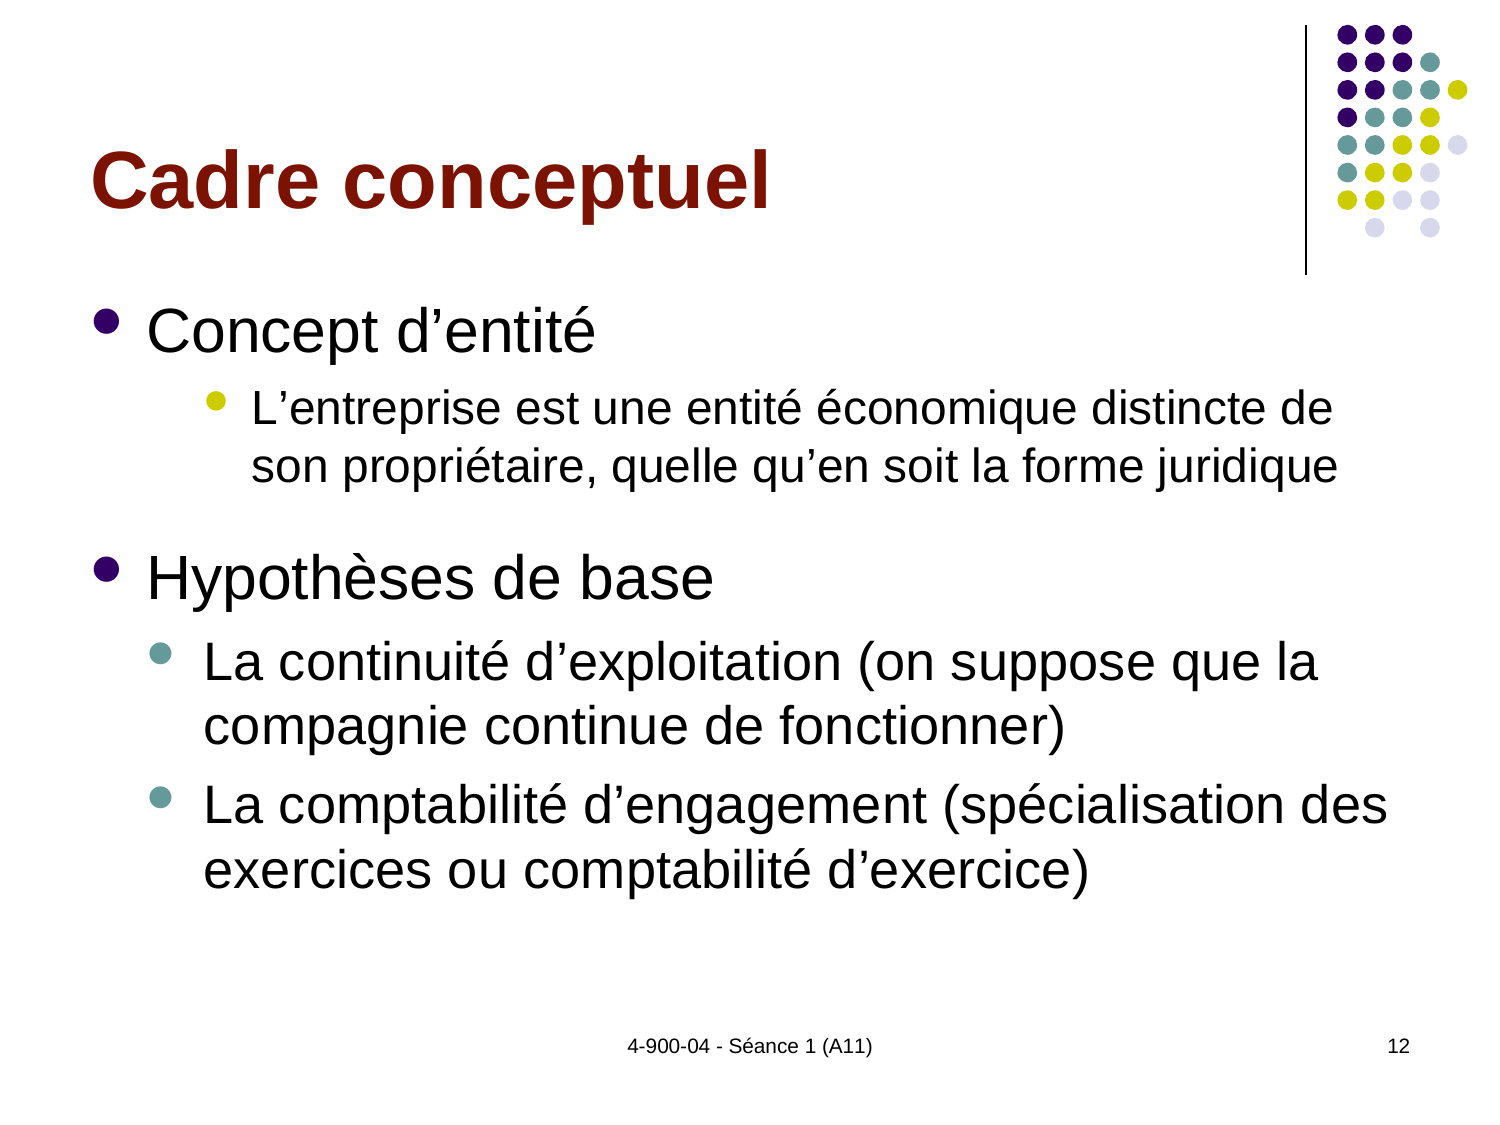

# Cadre conceptuel
Concept d’entité
L’entreprise est une entité économique distincte de son propriétaire, quelle qu’en soit la forme juridique
Hypothèses de base
La continuité d’exploitation (on suppose que la compagnie continue de fonctionner)
La comptabilité d’engagement (spécialisation des exercices ou comptabilité d’exercice)
4-900-04 - Séance 1 (A11)